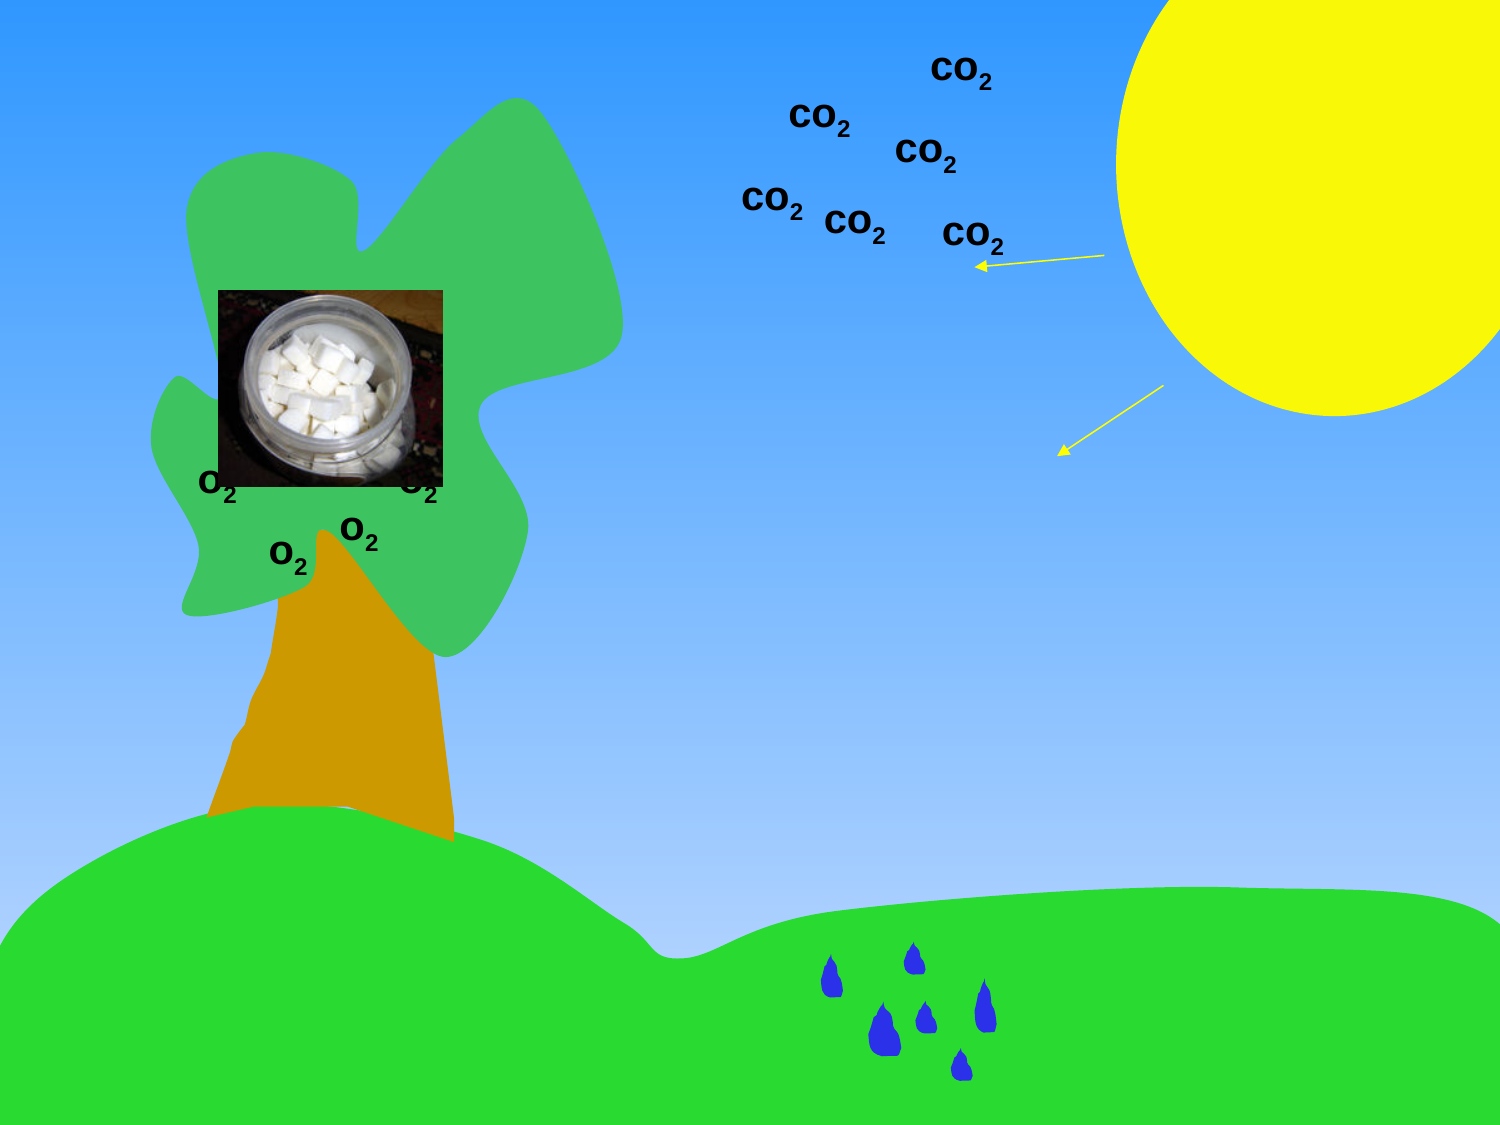

co2
co2
co2
co2
co2
co2
o2
o2
o2
o2
o2
o2